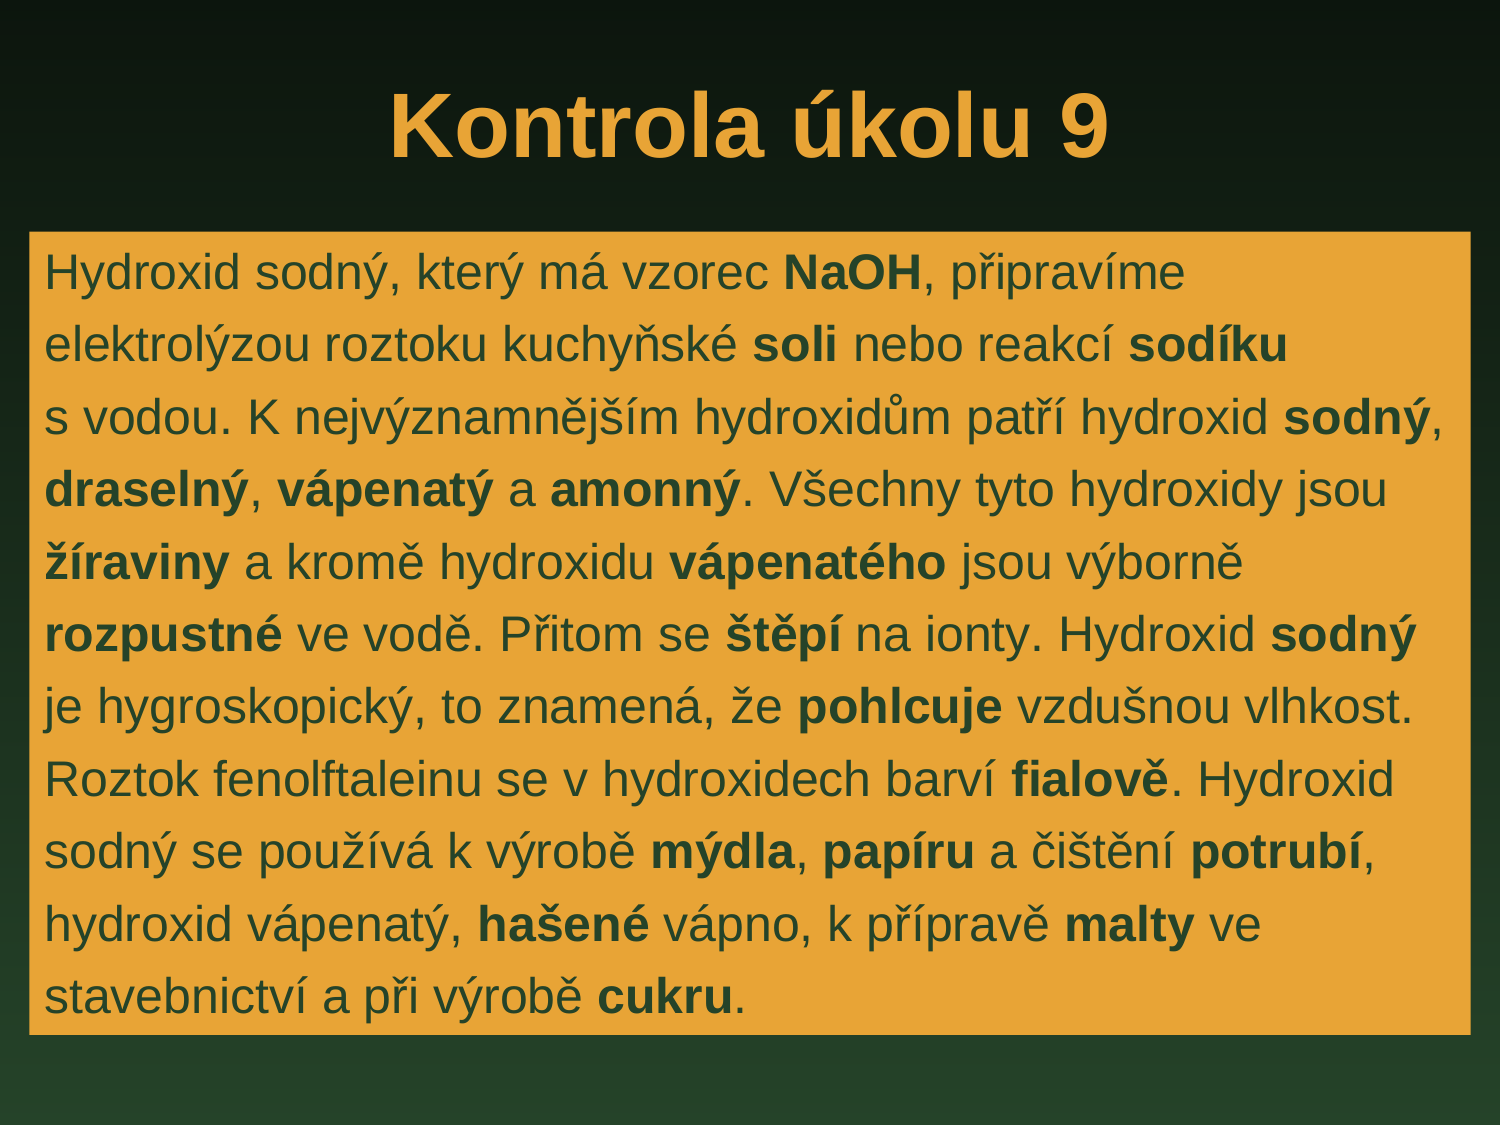

# Kontrola úkolu 9
Hydroxid sodný, který má vzorec NaOH, připravíme
elektrolýzou roztoku kuchyňské soli nebo reakcí sodíku
s vodou. K nejvýznamnějším hydroxidům patří hydroxid sodný,
draselný, vápenatý a amonný. Všechny tyto hydroxidy jsou
žíraviny a kromě hydroxidu vápenatého jsou výborně
rozpustné ve vodě. Přitom se štěpí na ionty. Hydroxid sodný
je hygroskopický, to znamená, že pohlcuje vzdušnou vlhkost.
Roztok fenolftaleinu se v hydroxidech barví fialově. Hydroxid
sodný se používá k výrobě mýdla, papíru a čištění potrubí,
hydroxid vápenatý, hašené vápno, k přípravě malty ve
stavebnictví a při výrobě cukru.